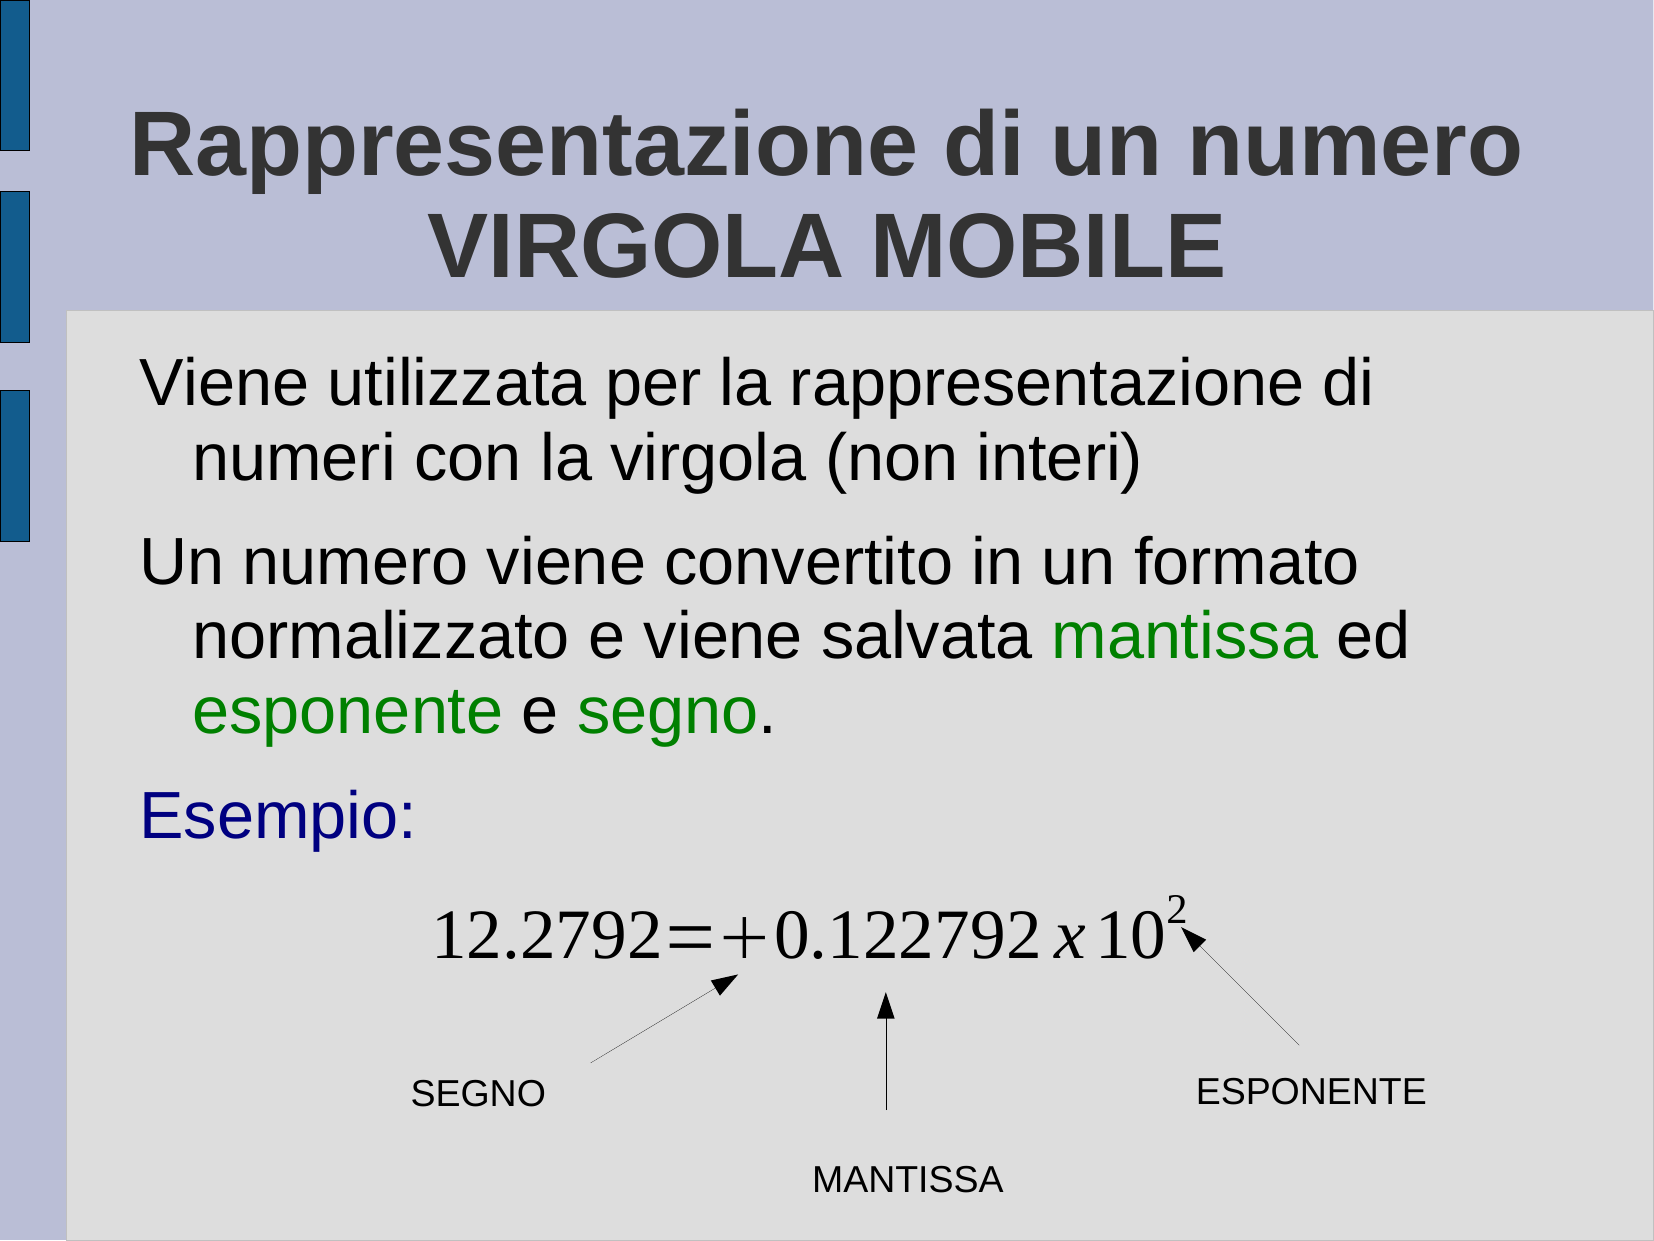

# Rappresentazione di un numero VIRGOLA MOBILE
Viene utilizzata per la rappresentazione di numeri con la virgola (non interi)
Un numero viene convertito in un formato normalizzato e viene salvata mantissa ed esponente e segno.
Esempio:
ESPONENTE
SEGNO
MANTISSA